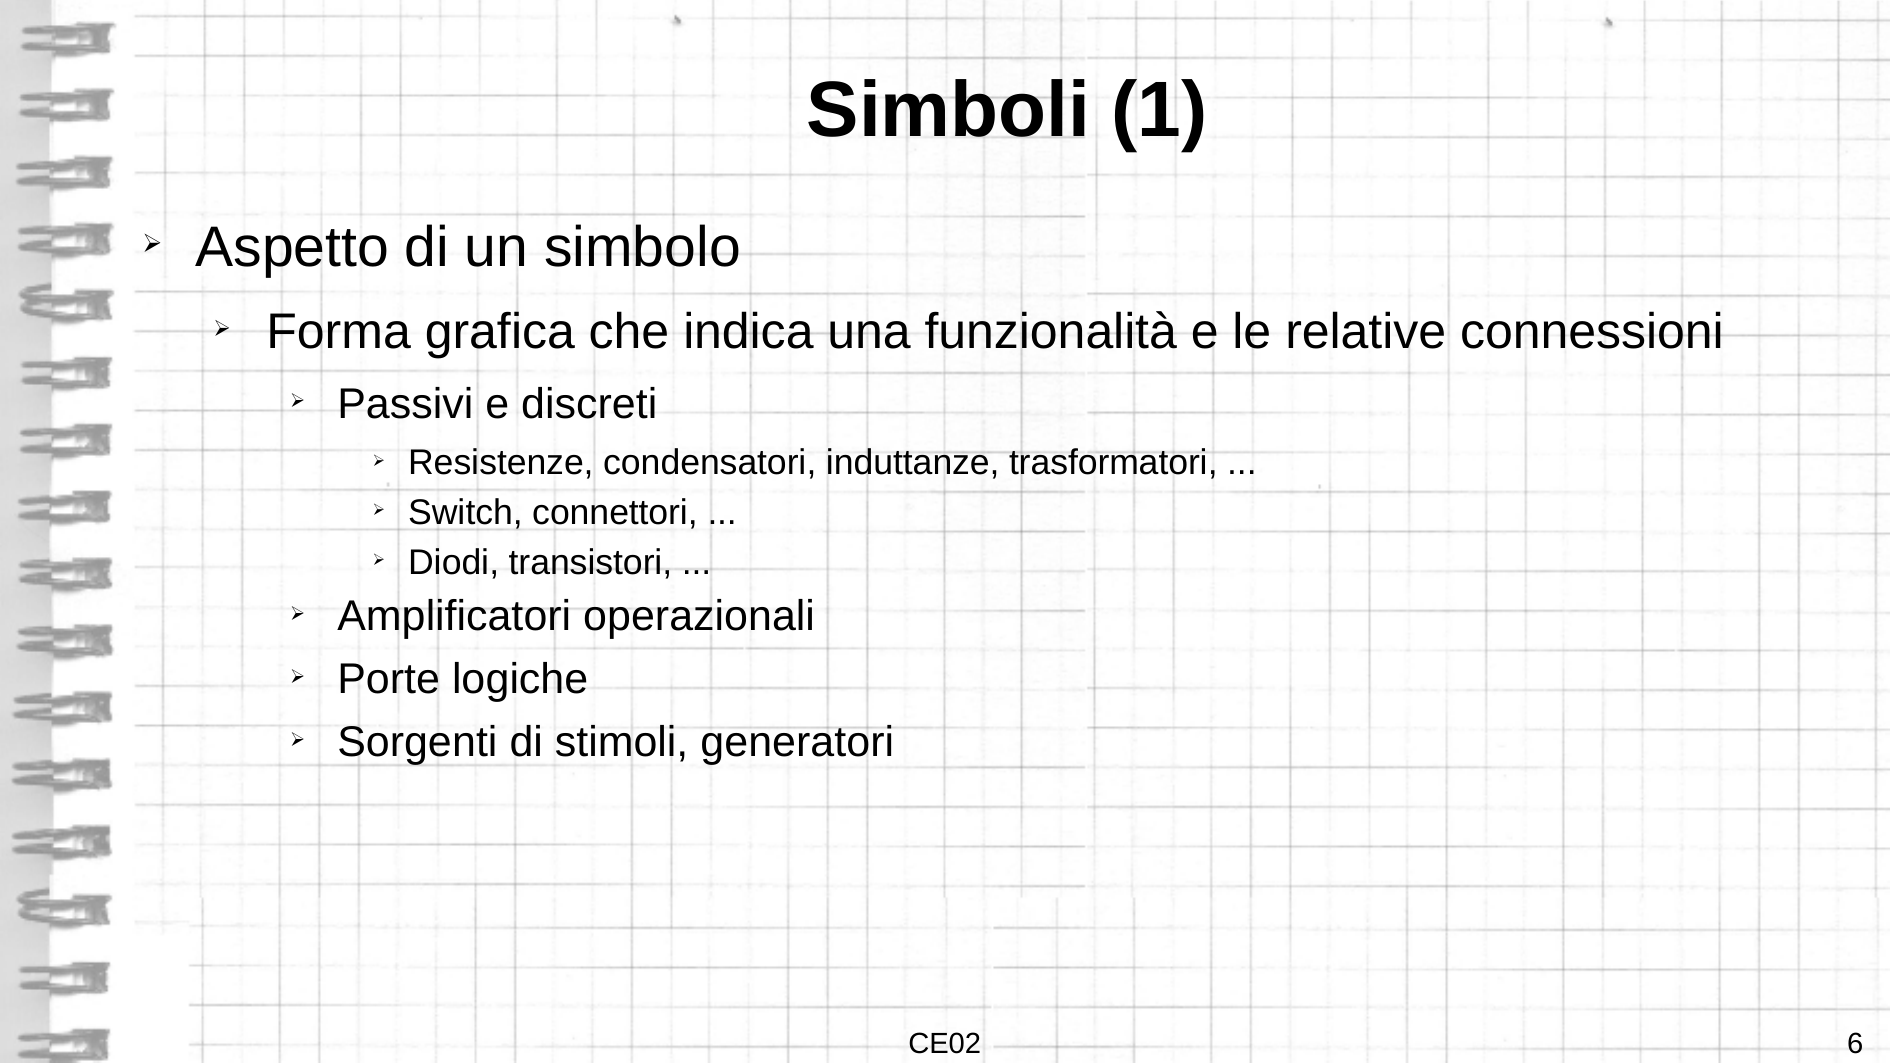

# Simboli (1)
Aspetto di un simbolo
Forma grafica che indica una funzionalità e le relative connessioni
Passivi e discreti
Resistenze, condensatori, induttanze, trasformatori, ...
Switch, connettori, ...
Diodi, transistori, ...
Amplificatori operazionali
Porte logiche
Sorgenti di stimoli, generatori
CE02
6